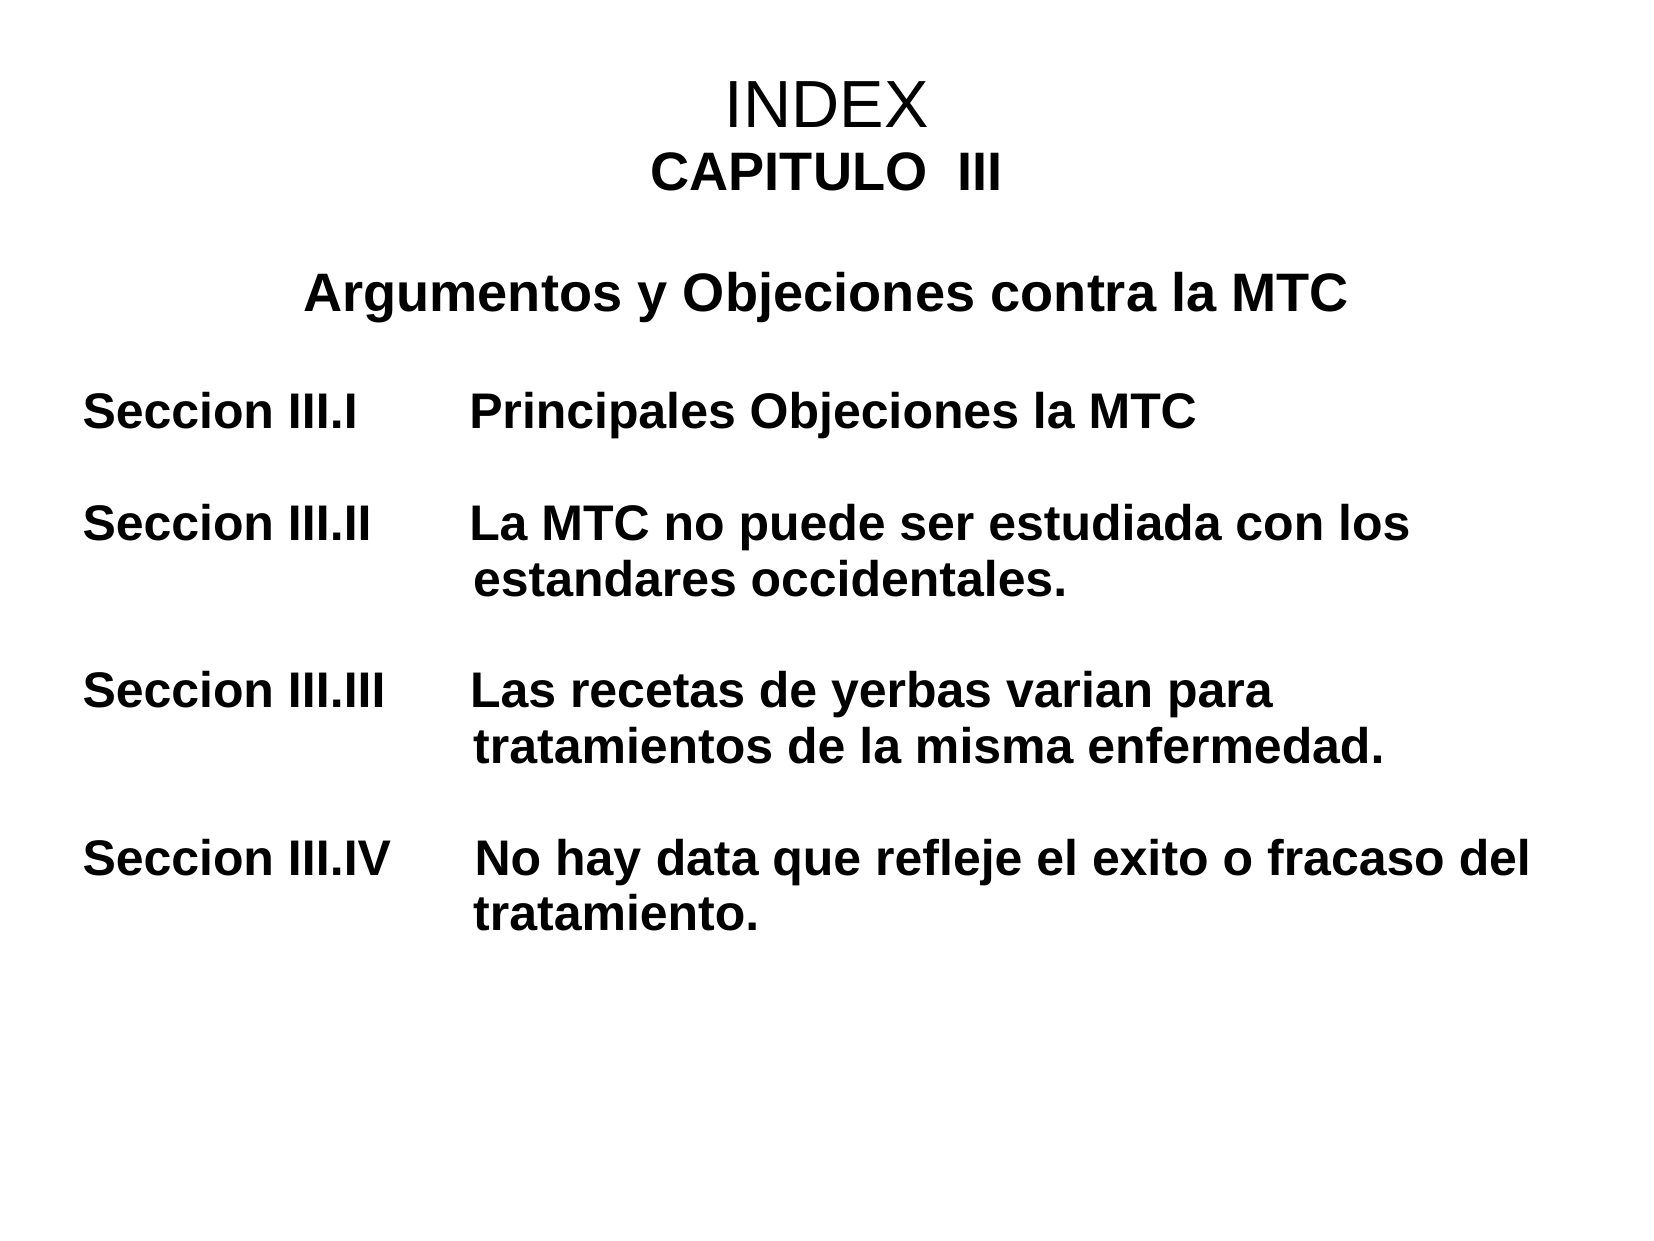

INDEX
CAPITULO III
Argumentos y Objeciones contra la MTC
Seccion III.I Principales Objeciones la MTC
Seccion III.II La MTC no puede ser estudiada con los estandares occidentales.
Seccion III.III Las recetas de yerbas varian para tratamientos de la misma enfermedad.
Seccion III.IV No hay data que refleje el exito o fracaso del tratamiento.
#